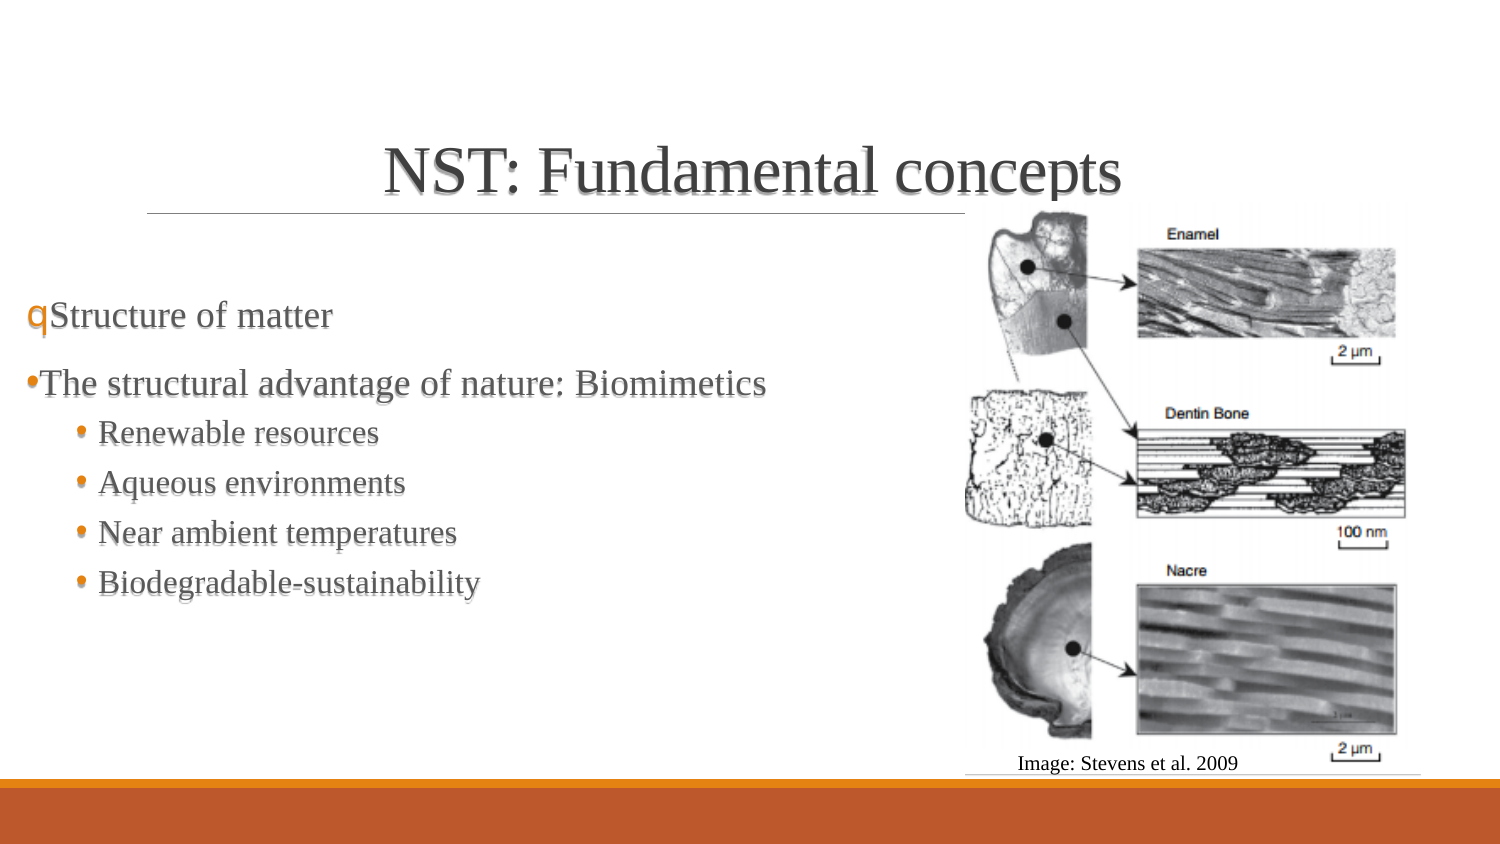

# NST: Fundamental concepts
Structure of matter
The structural advantage of nature: Biomimetics
Renewable resources
Aqueous environments
Near ambient temperatures
Biodegradable-sustainability
Image: Stevens et al. 2009